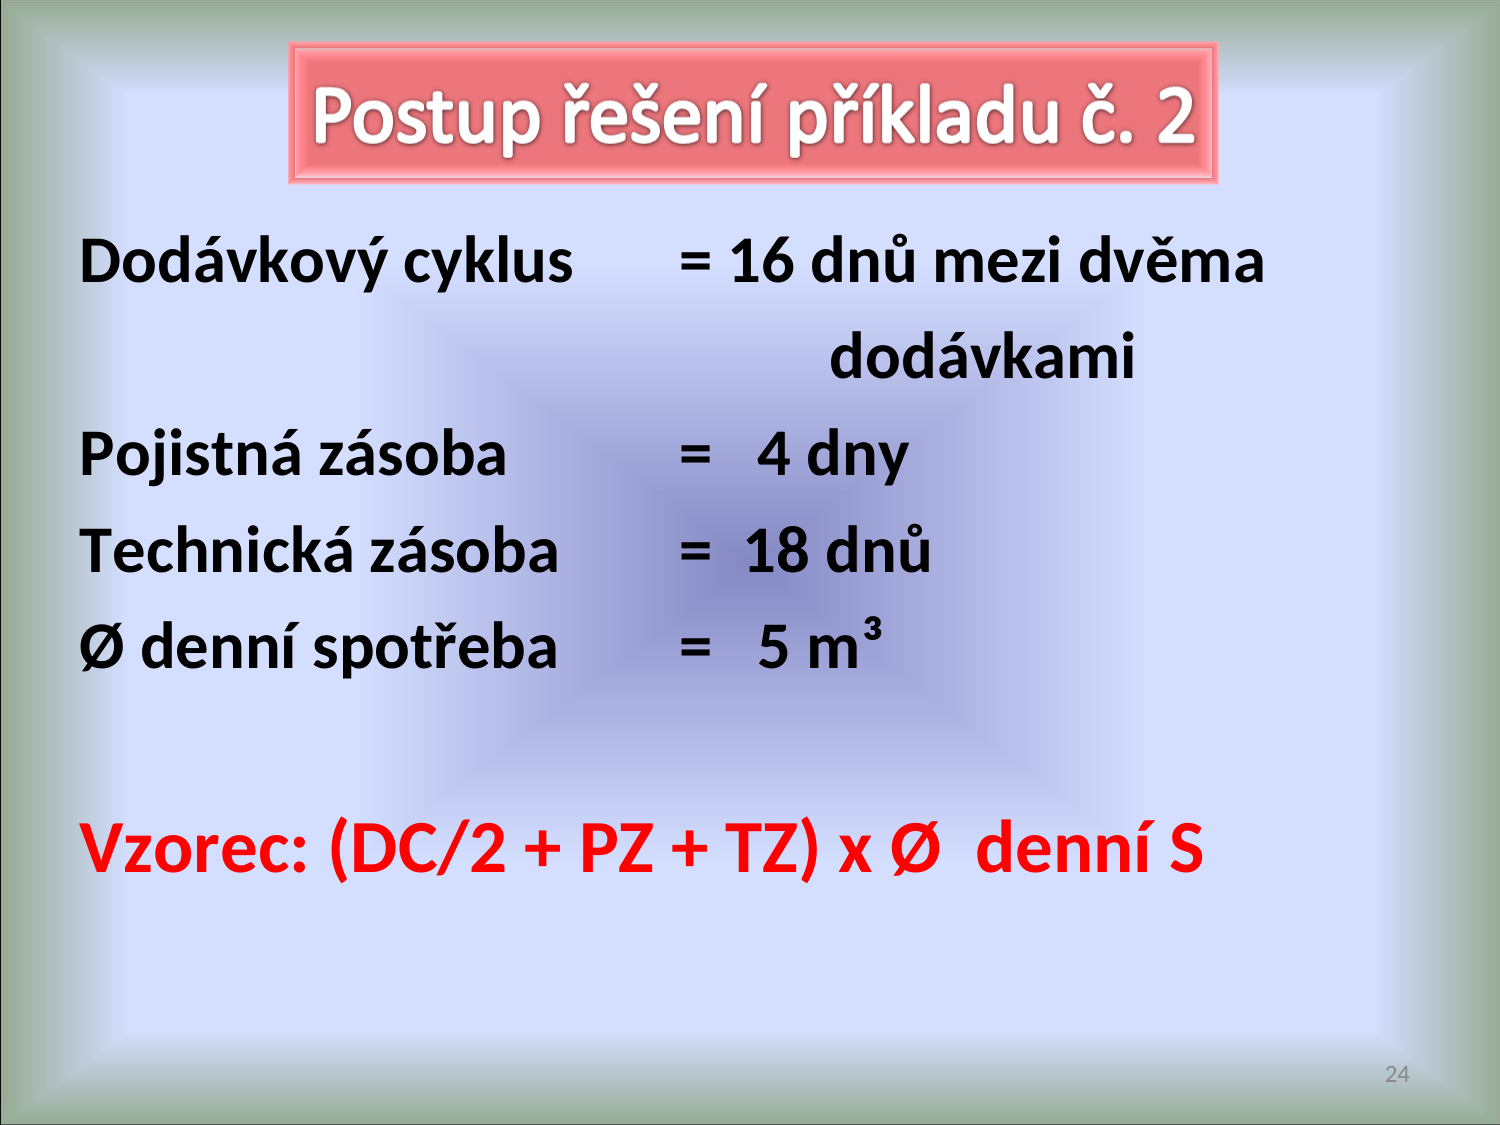

# Dodávkový cyklus 	= 16 dnů mezi dvěma
						dodávkami
Pojistná zásoba		= 4 dny
Technická zásoba 	= 18 dnů
Ø denní spotřeba 	= 5 m³
Vzorec: (DC/2 + PZ + TZ) x Ø denní S